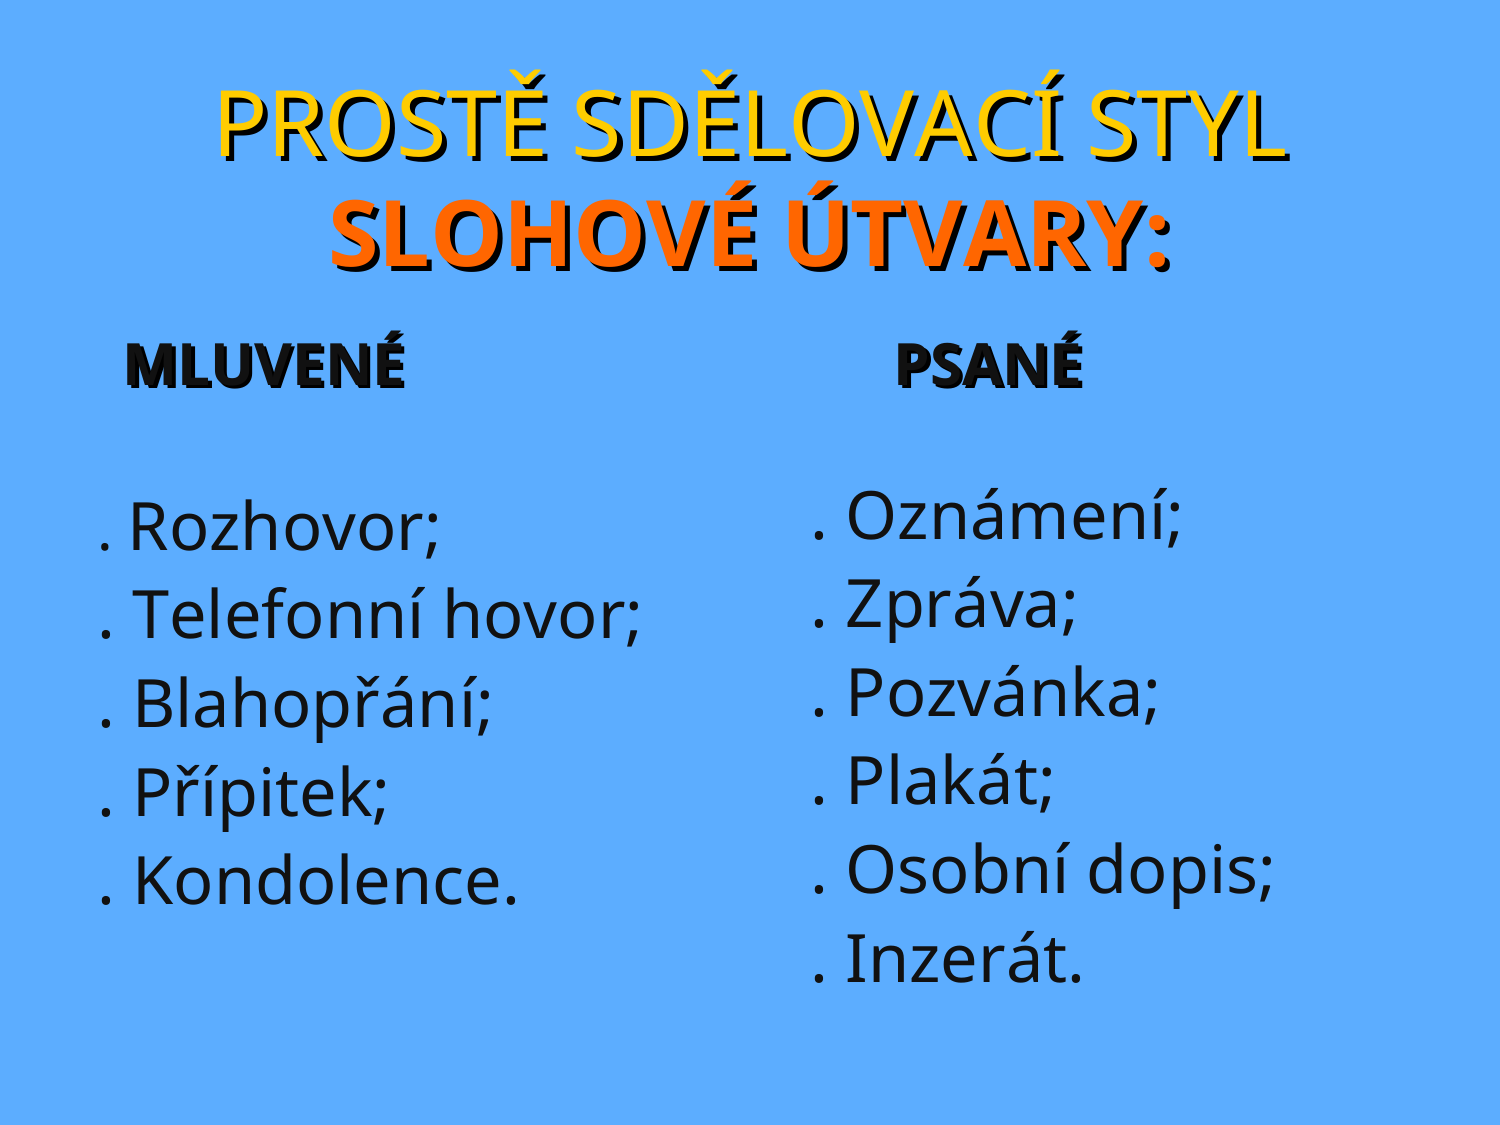

# PROSTĚ SDĚLOVACÍ STYL SLOHOVÉ ÚTVARY:
 MLUVENÉ
. Rozhovor;
. Telefonní hovor;
. Blahopřání;
. Přípitek;
. Kondolence.
 PSANÉ
 . Oznámení;
 . Zpráva;
 . Pozvánka;
 . Plakát;
 . Osobní dopis;
 . Inzerát.